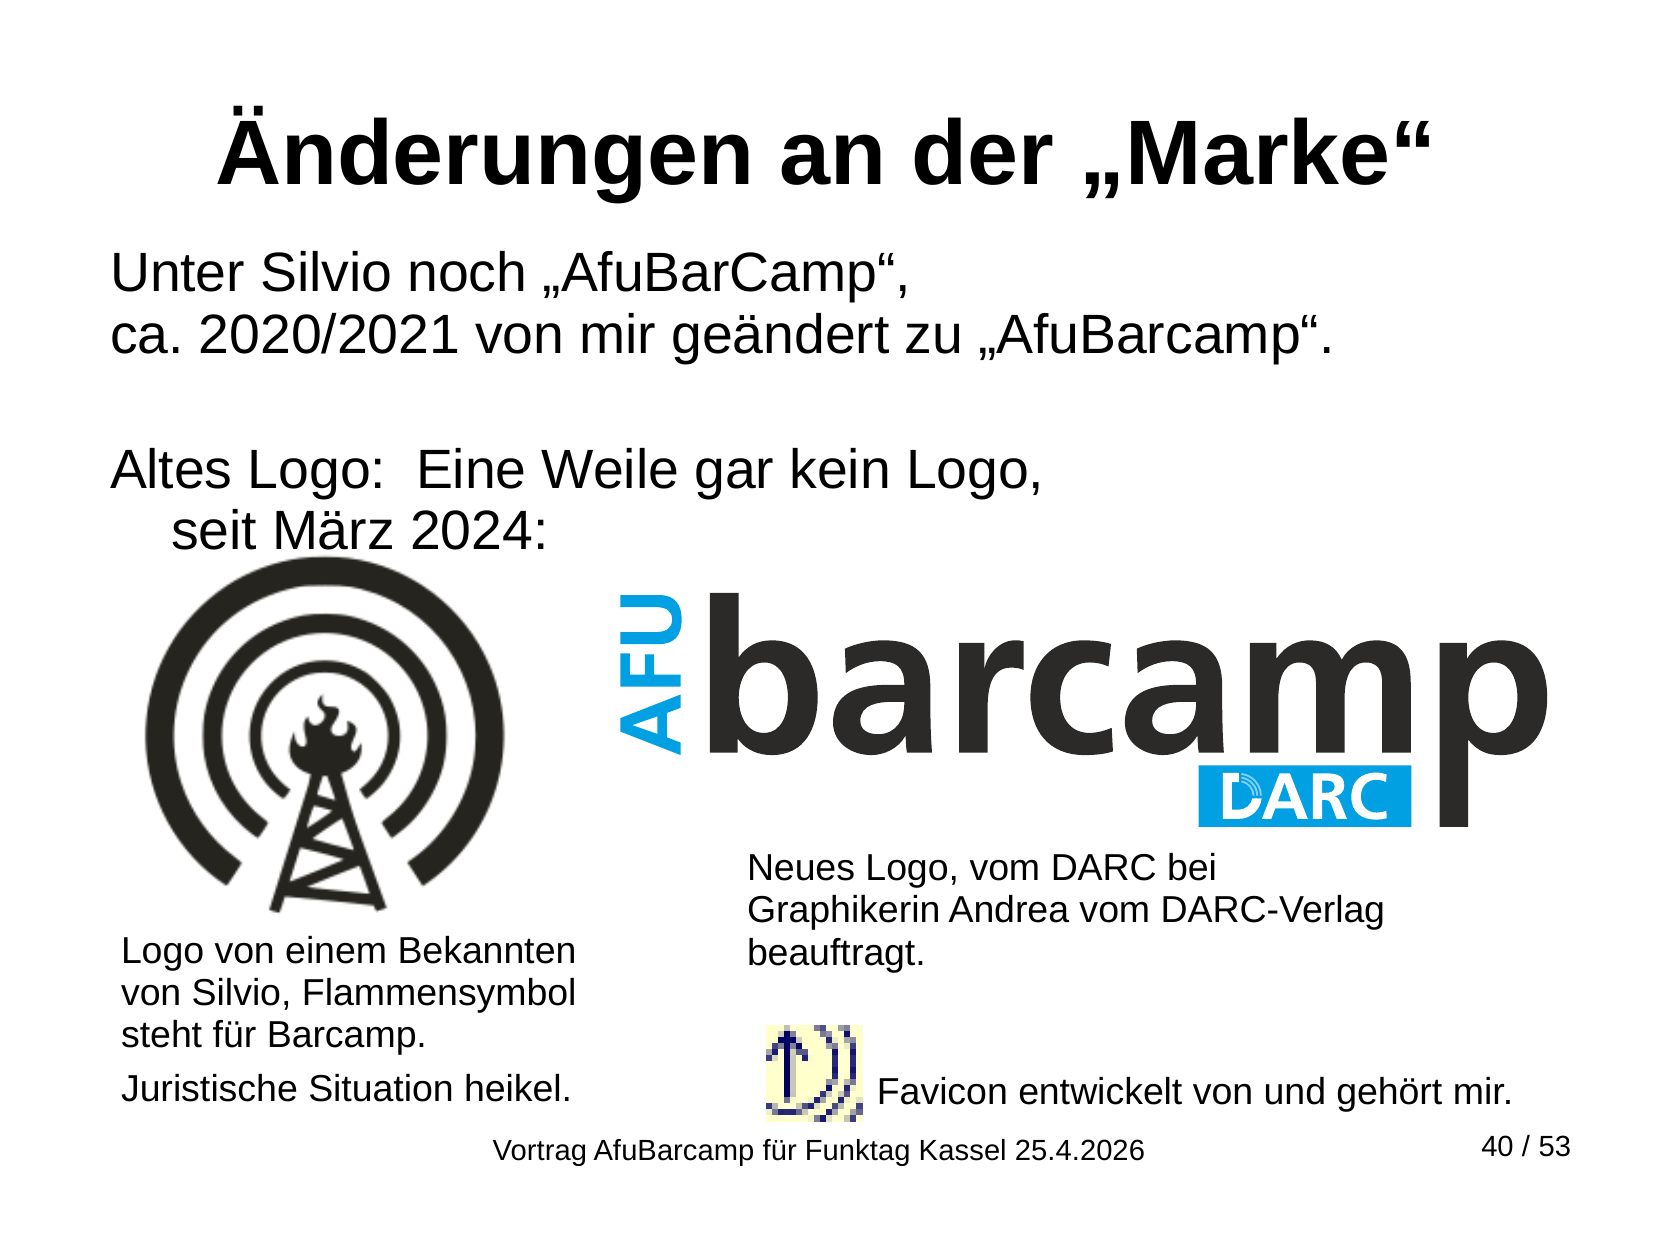

# Änderungen an der „Marke“
Unter Silvio noch „AfuBarCamp“,
ca. 2020/2021 von mir geändert zu „AfuBarcamp“.
Altes Logo:			Eine Weile gar kein Logo,
							seit März 2024:
Neues Logo, vom DARC bei
Graphikerin Andrea vom DARC-Verlag
beauftragt.
Logo von einem Bekannten
von Silvio, Flammensymbol
steht für Barcamp.
Juristische Situation heikel.
Favicon entwickelt von und gehört mir.